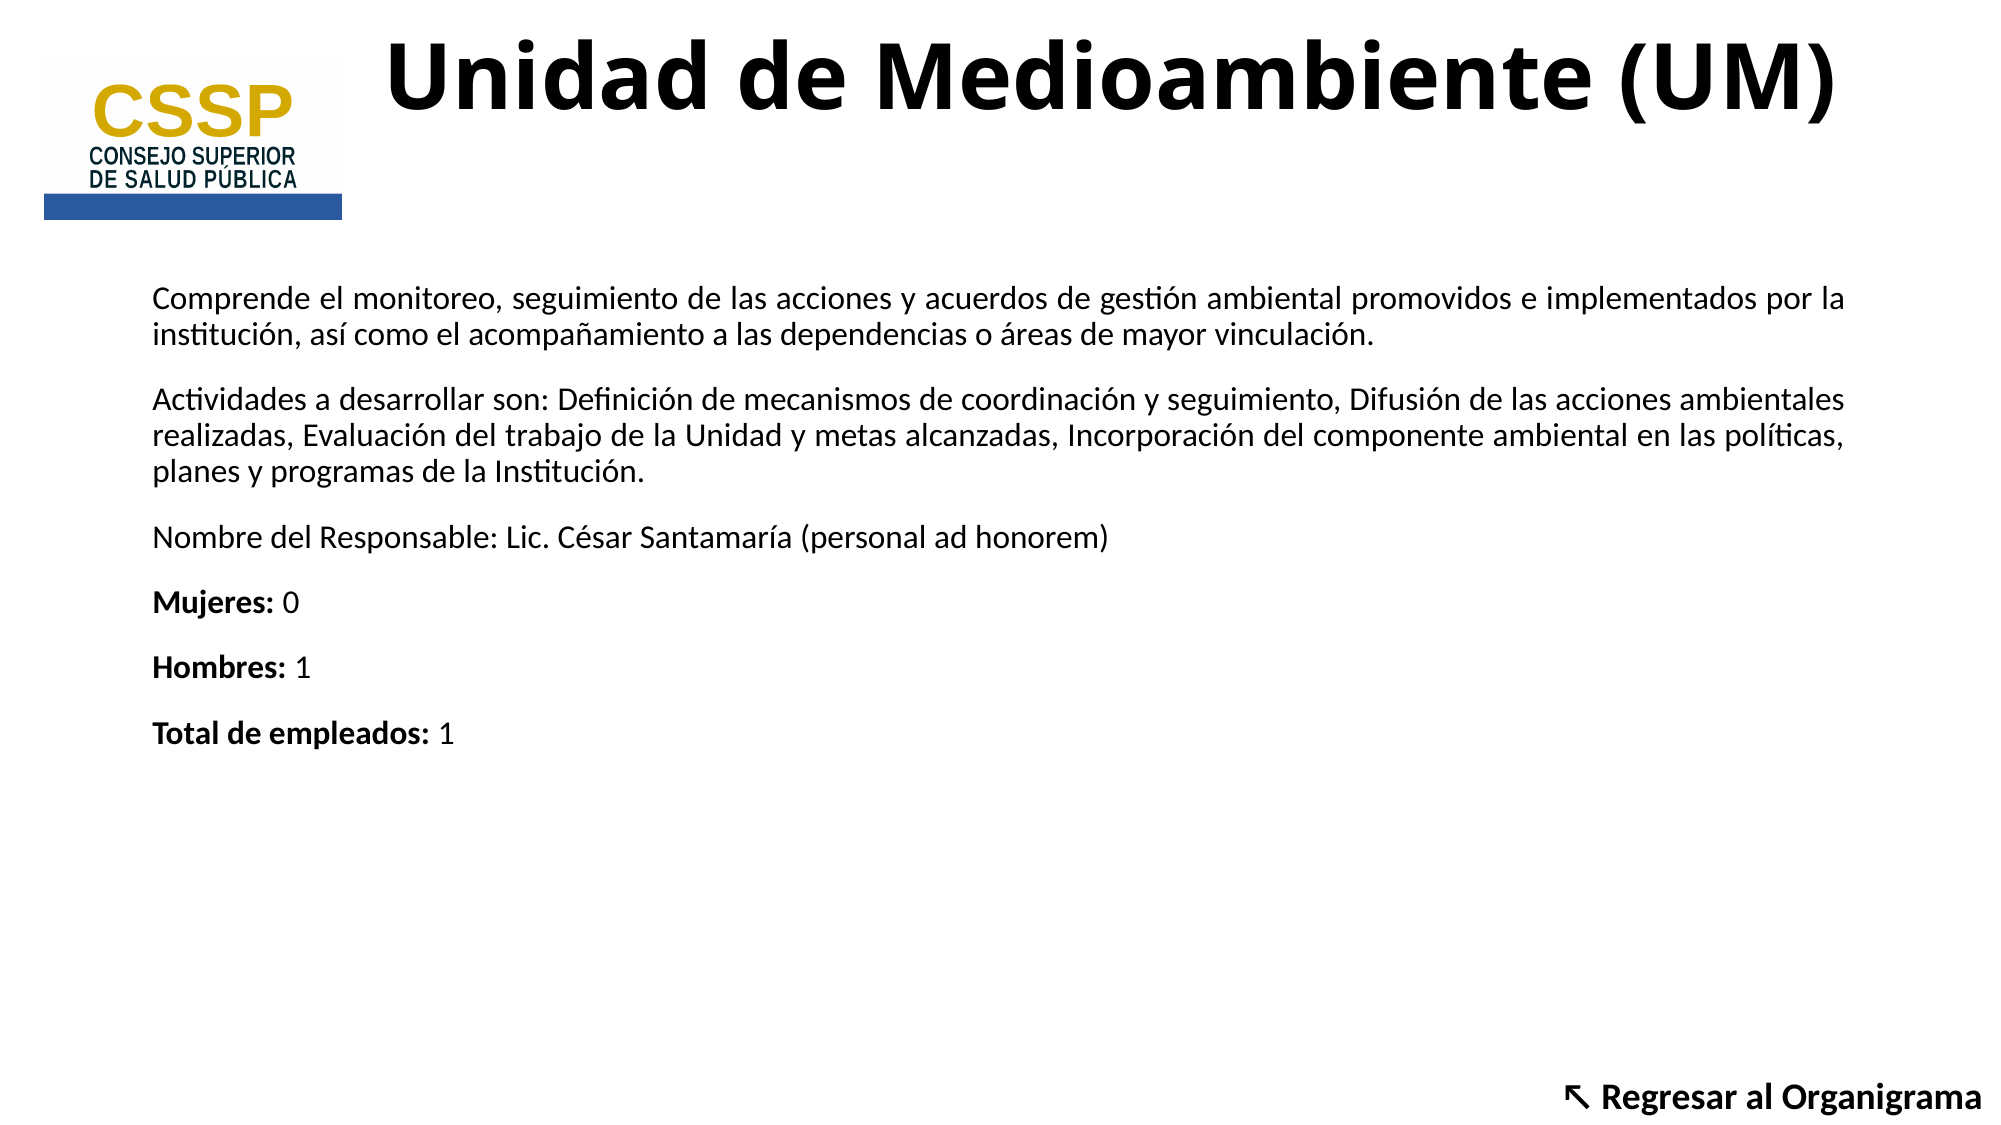

# Unidad de Medioambiente (UM)
Comprende el monitoreo, seguimiento de las acciones y acuerdos de gestión ambiental promovidos e implementados por la institución, así como el acompañamiento a las dependencias o áreas de mayor vinculación.
Actividades a desarrollar son: Definición de mecanismos de coordinación y seguimiento, Difusión de las acciones ambientales realizadas, Evaluación del trabajo de la Unidad y metas alcanzadas, Incorporación del componente ambiental en las políticas, planes y programas de la Institución.
Nombre del Responsable: Lic. César Santamaría (personal ad honorem)
Mujeres: 0
Hombres: 1
Total de empleados: 1
↖ Regresar al Organigrama